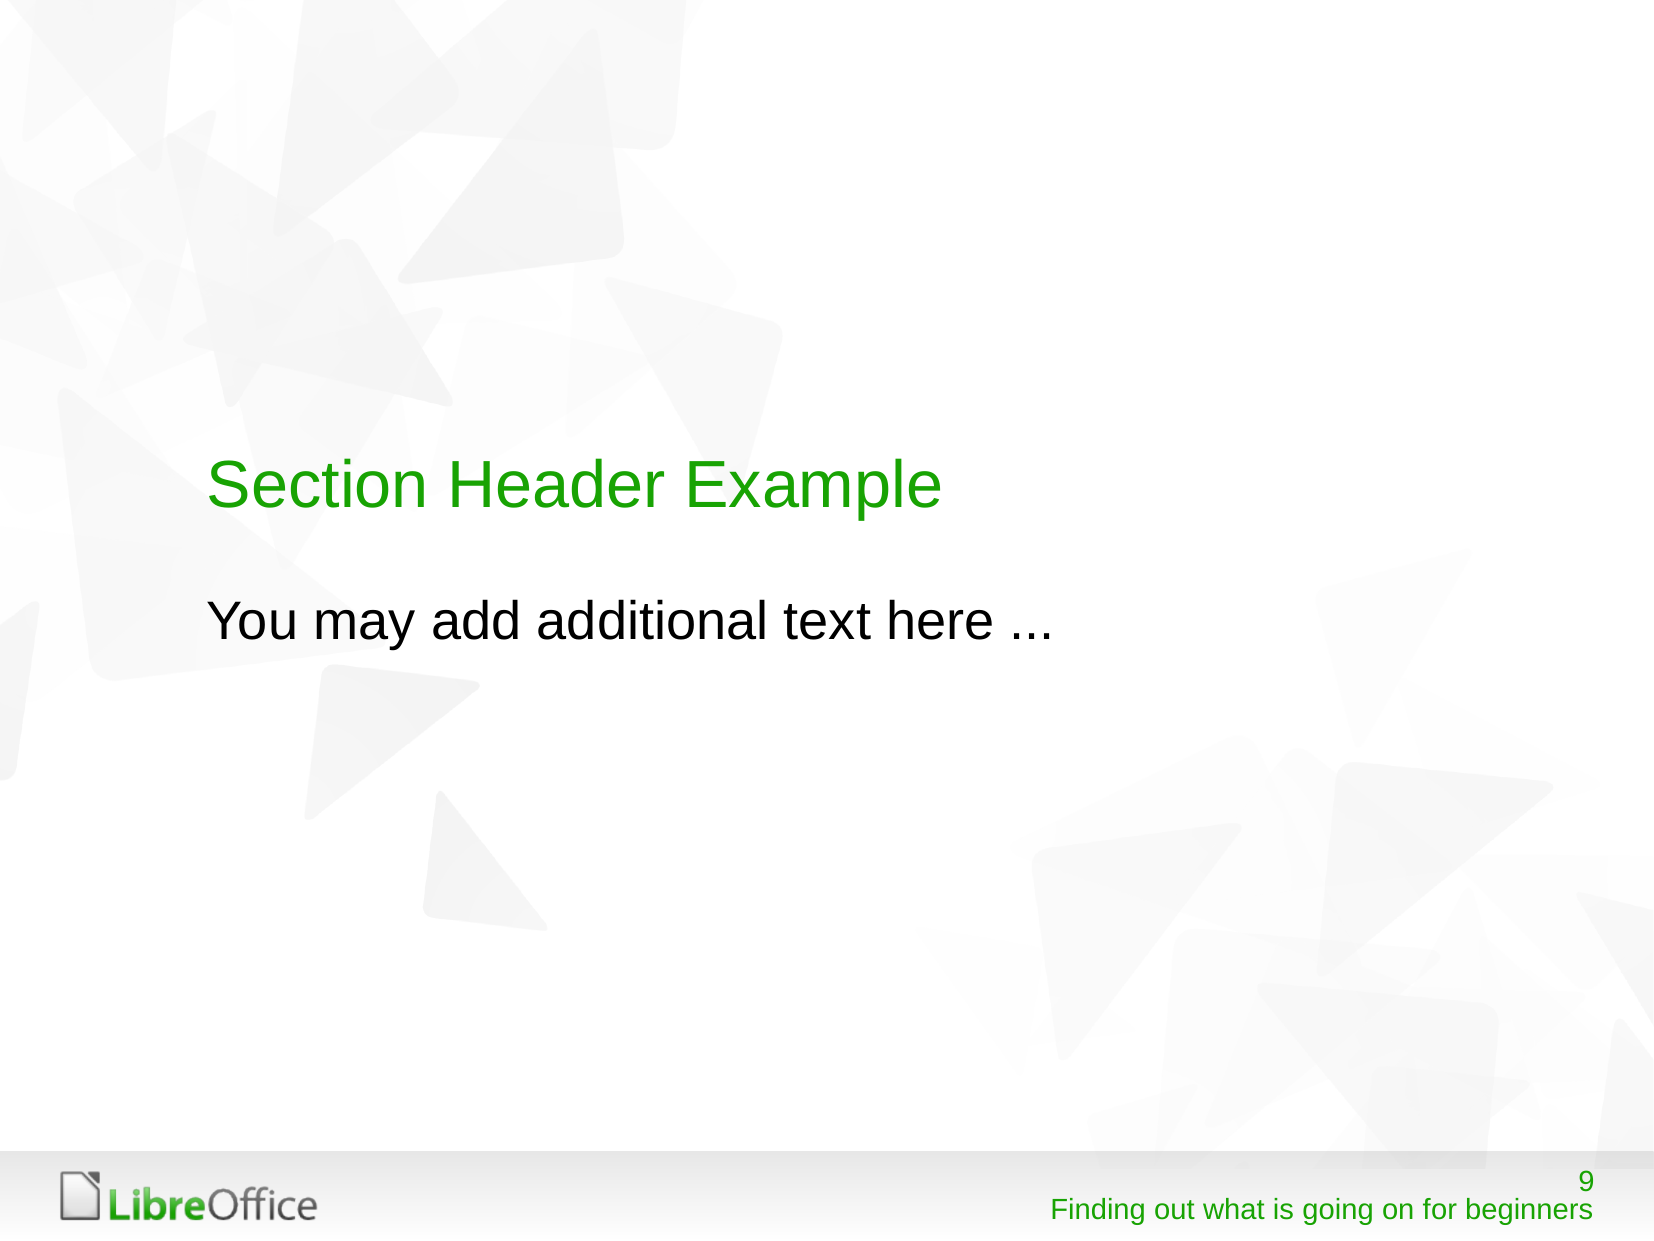

# Section Header Example
You may add additional text here ...
9
Finding out what is going on for beginners